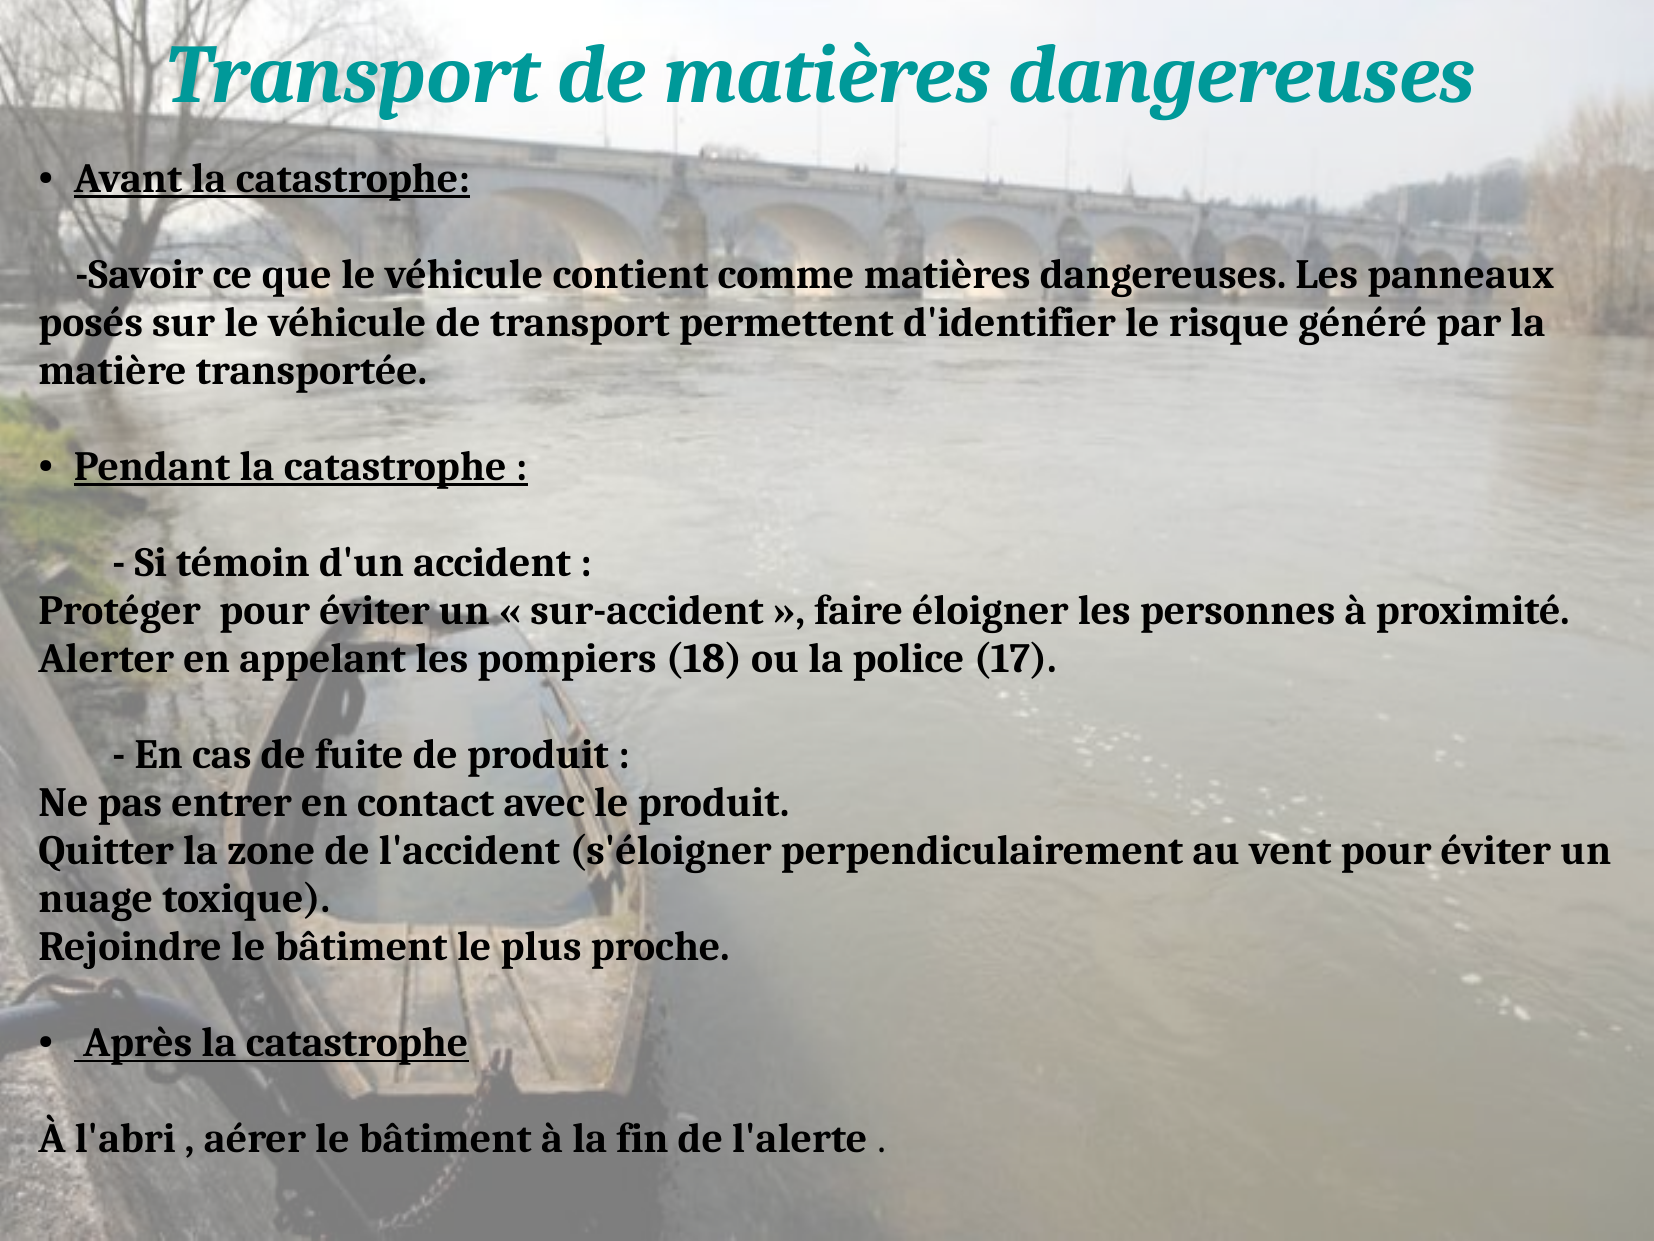

# Transport de matières dangereuses
Avant la catastrophe:
 -Savoir ce que le véhicule contient comme matières dangereuses. Les panneaux posés sur le véhicule de transport permettent d'identifier le risque généré par la matière transportée.
Pendant la catastrophe :
	- Si témoin d'un accident :
Protéger pour éviter un « sur-accident », faire éloigner les personnes à proximité.
Alerter en appelant les pompiers (18) ou la police (17).
	- En cas de fuite de produit :
Ne pas entrer en contact avec le produit.
Quitter la zone de l'accident (s'éloigner perpendiculairement au vent pour éviter un nuage toxique).
Rejoindre le bâtiment le plus proche.
 Après la catastrophe
À l'abri , aérer le bâtiment à la fin de l'alerte .